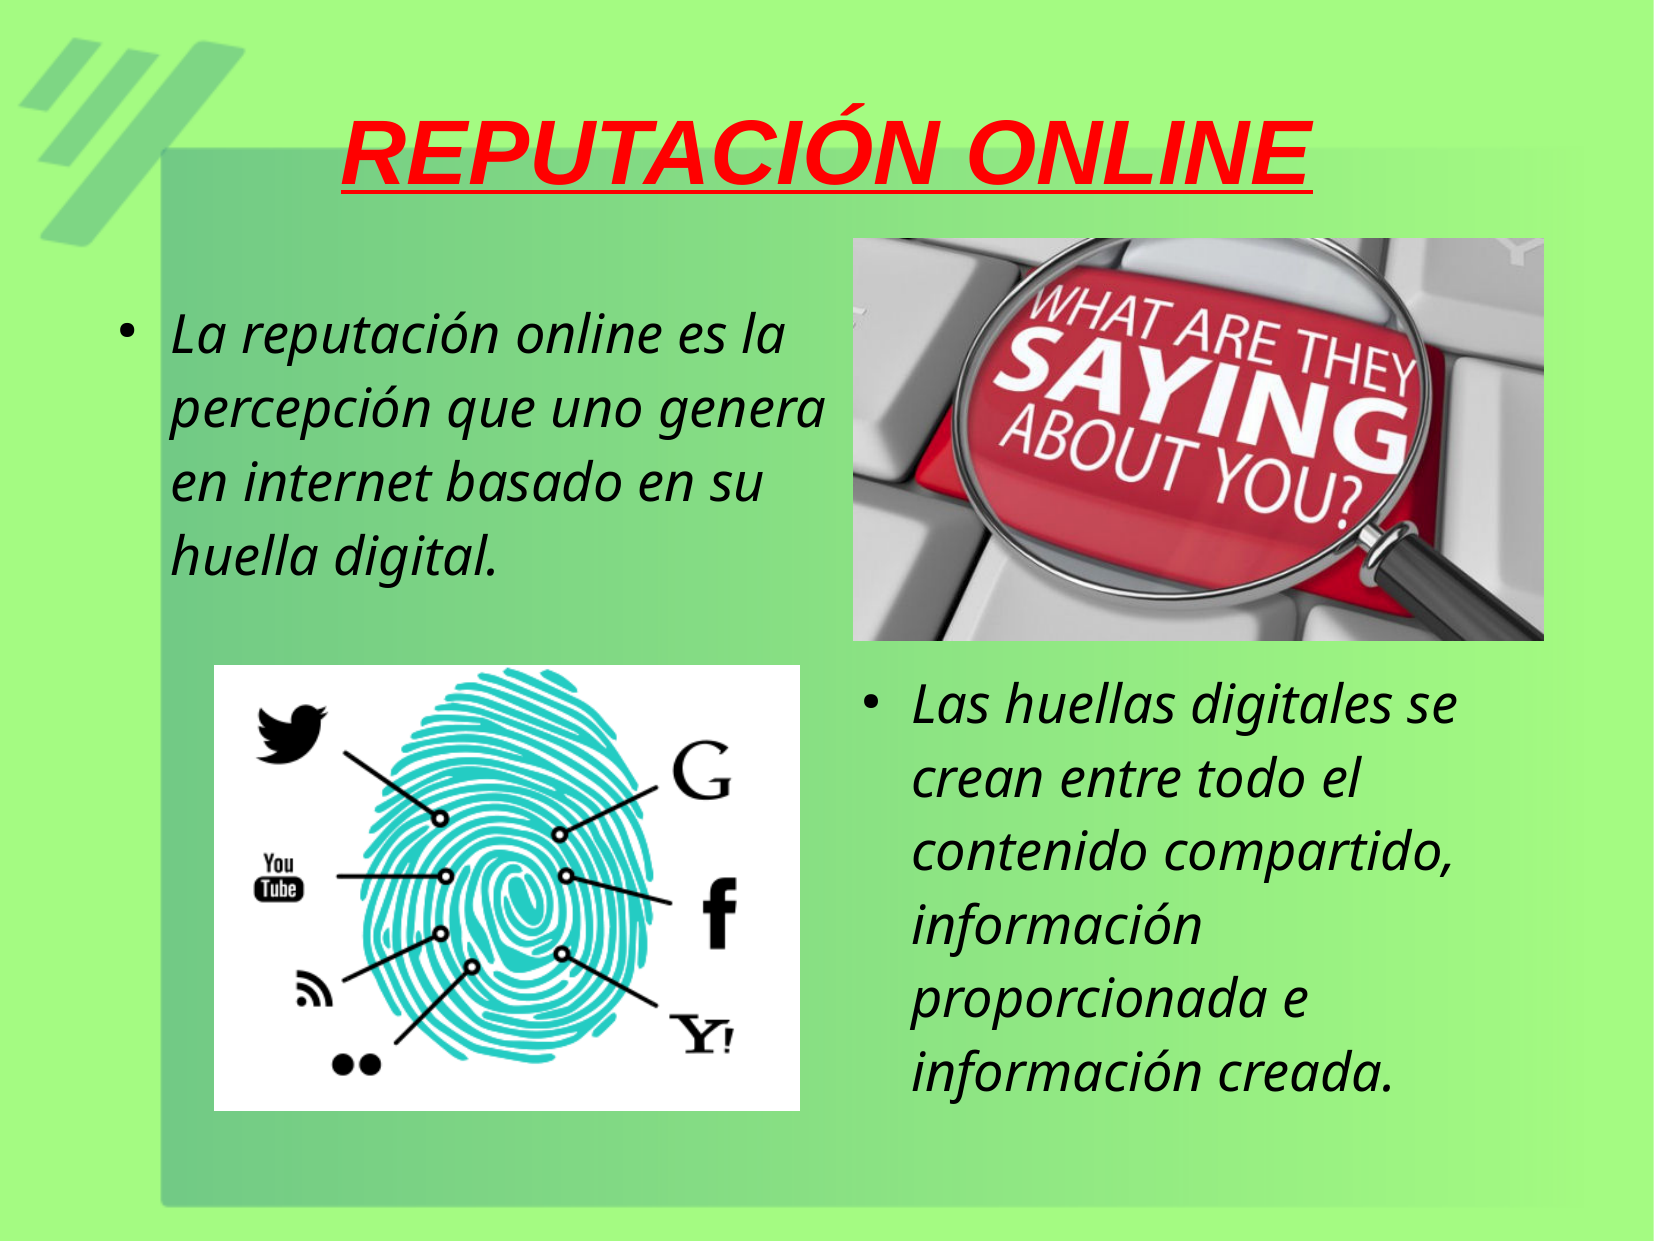

# REPUTACIÓN ONLINE
La reputación online es la percepción que uno genera en internet basado en su huella digital.
Las huellas digitales se crean entre todo el contenido compartido, información proporcionada e información creada.